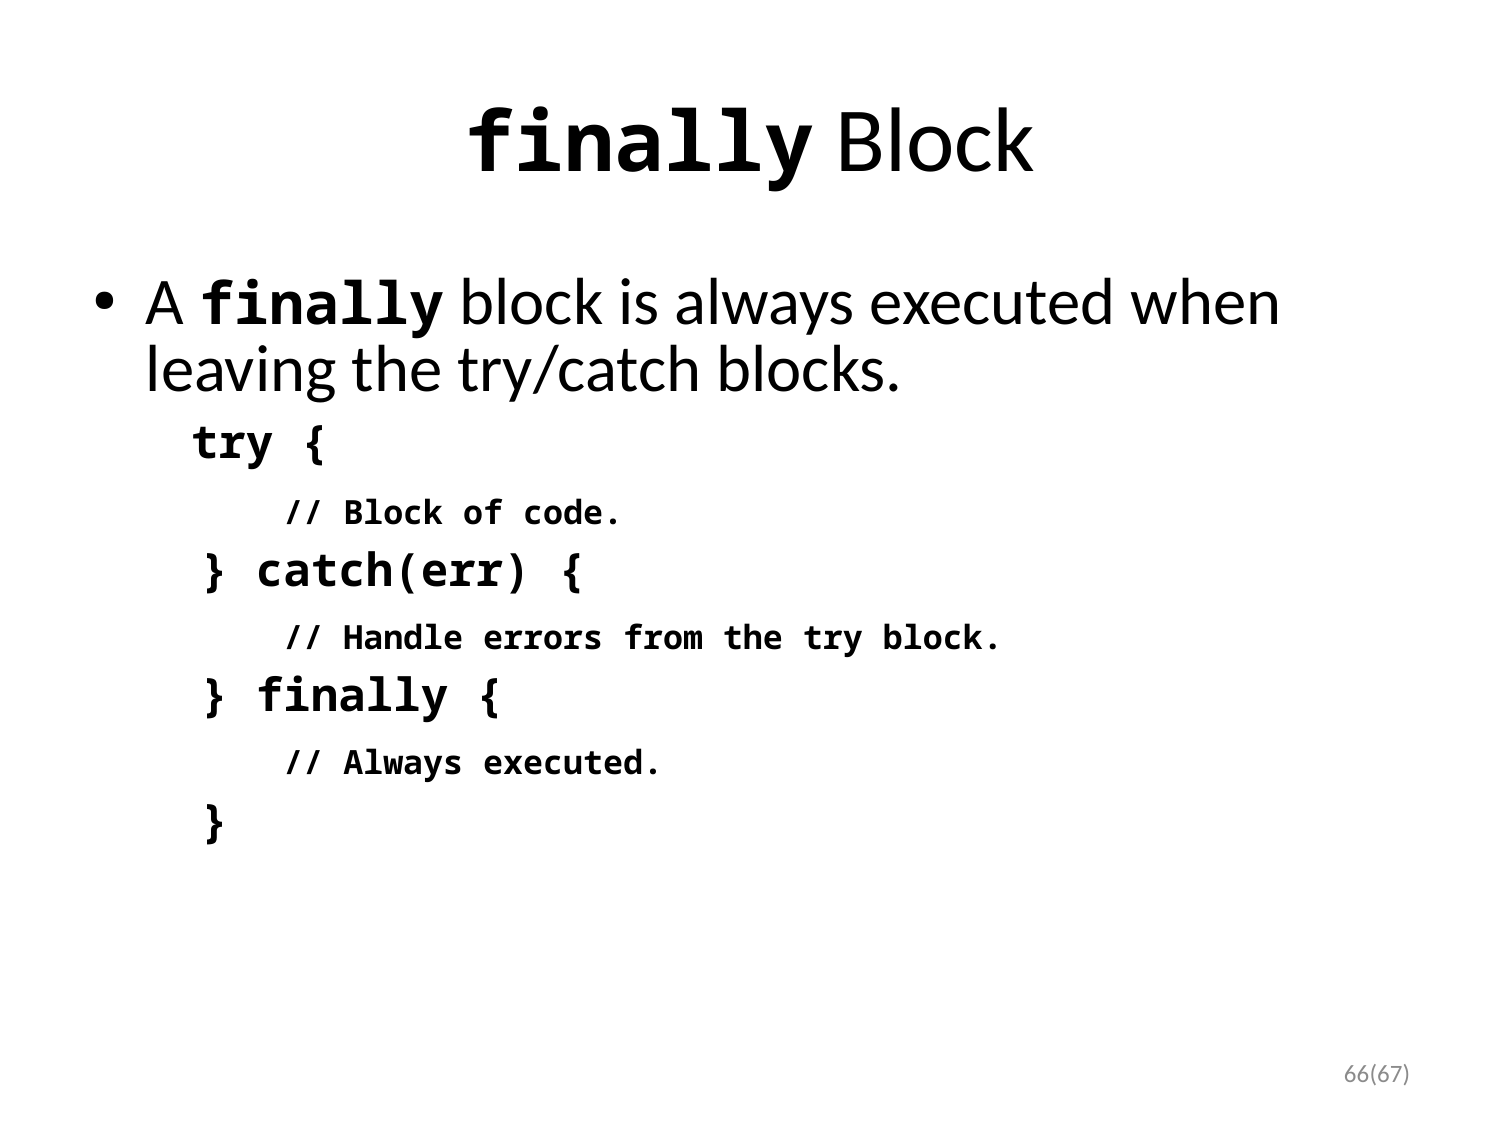

# finally Block
A finally block is always executed when leaving the try/catch blocks.
 try {
 // Block of code.
 } catch(err) {
 // Handle errors from the try block.
 } finally {
 // Always executed.
 }
66